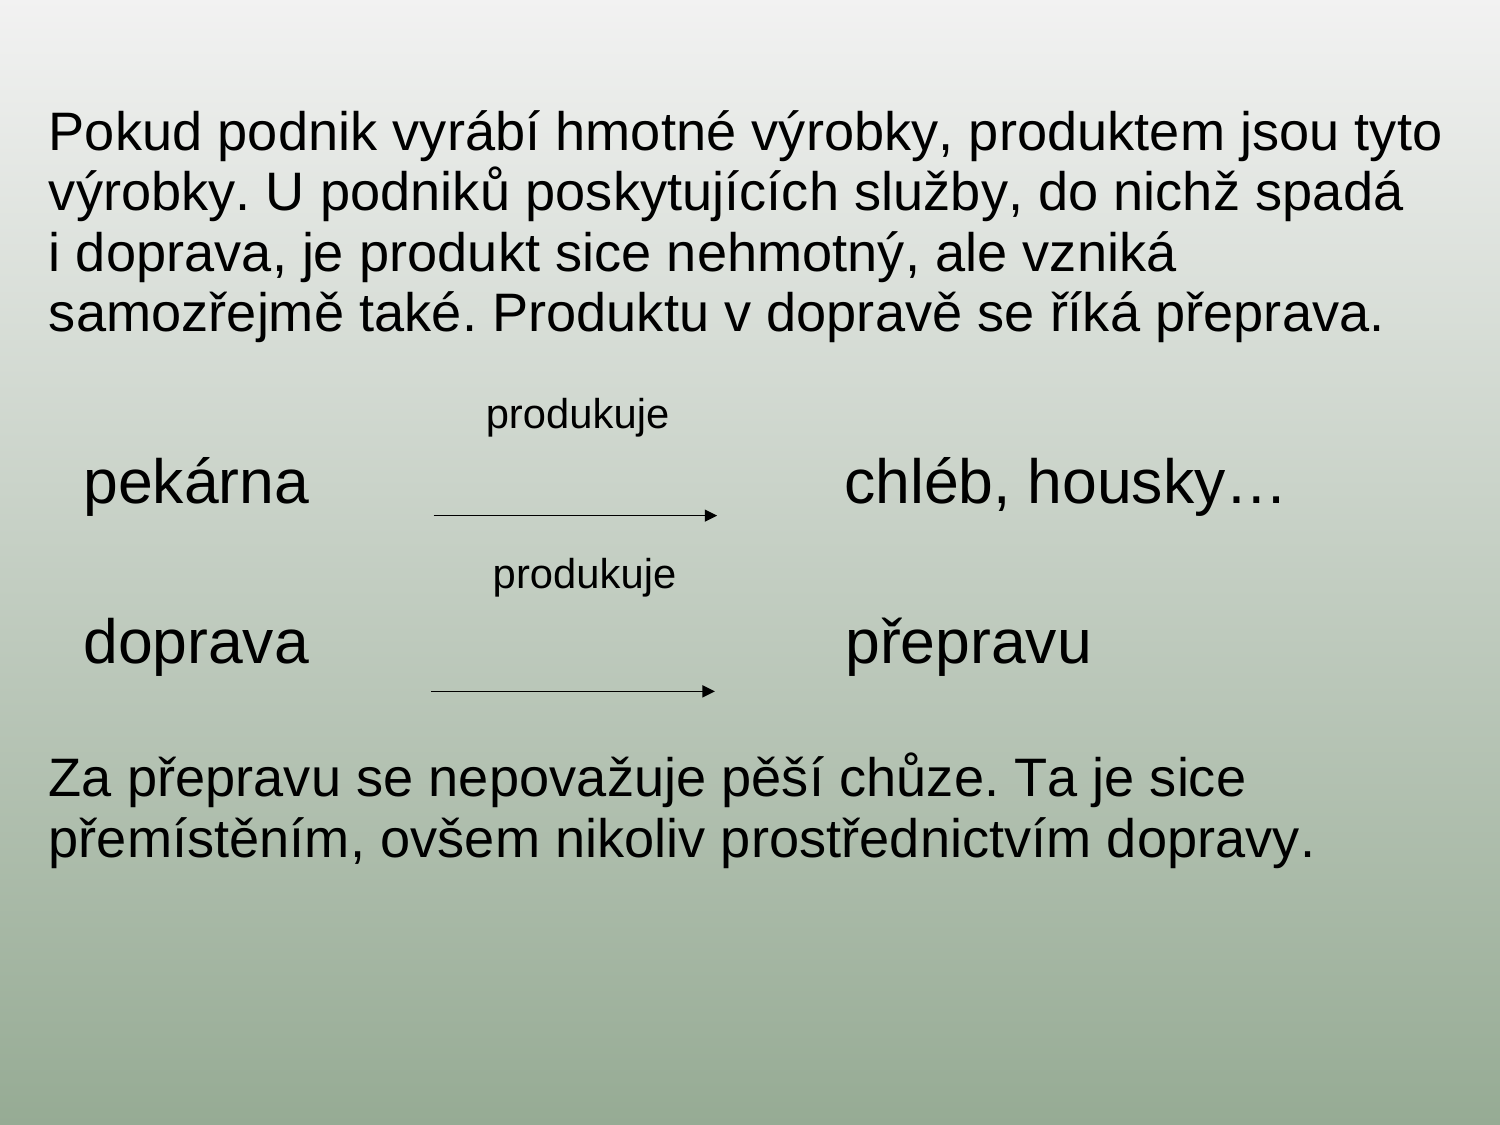

# Pokud podnik vyrábí hmotné výrobky, produktem jsou tyto výrobky. U podniků poskytujících služby, do nichž spadá i doprava, je produkt sice nehmotný, ale vzniká samozřejmě také. Produktu v dopravě se říká přeprava.
 produkuje
 pekárna chléb, housky…
 produkuje
 doprava přepravu
Za přepravu se nepovažuje pěší chůze. Ta je sice přemístěním, ovšem nikoliv prostřednictvím dopravy.